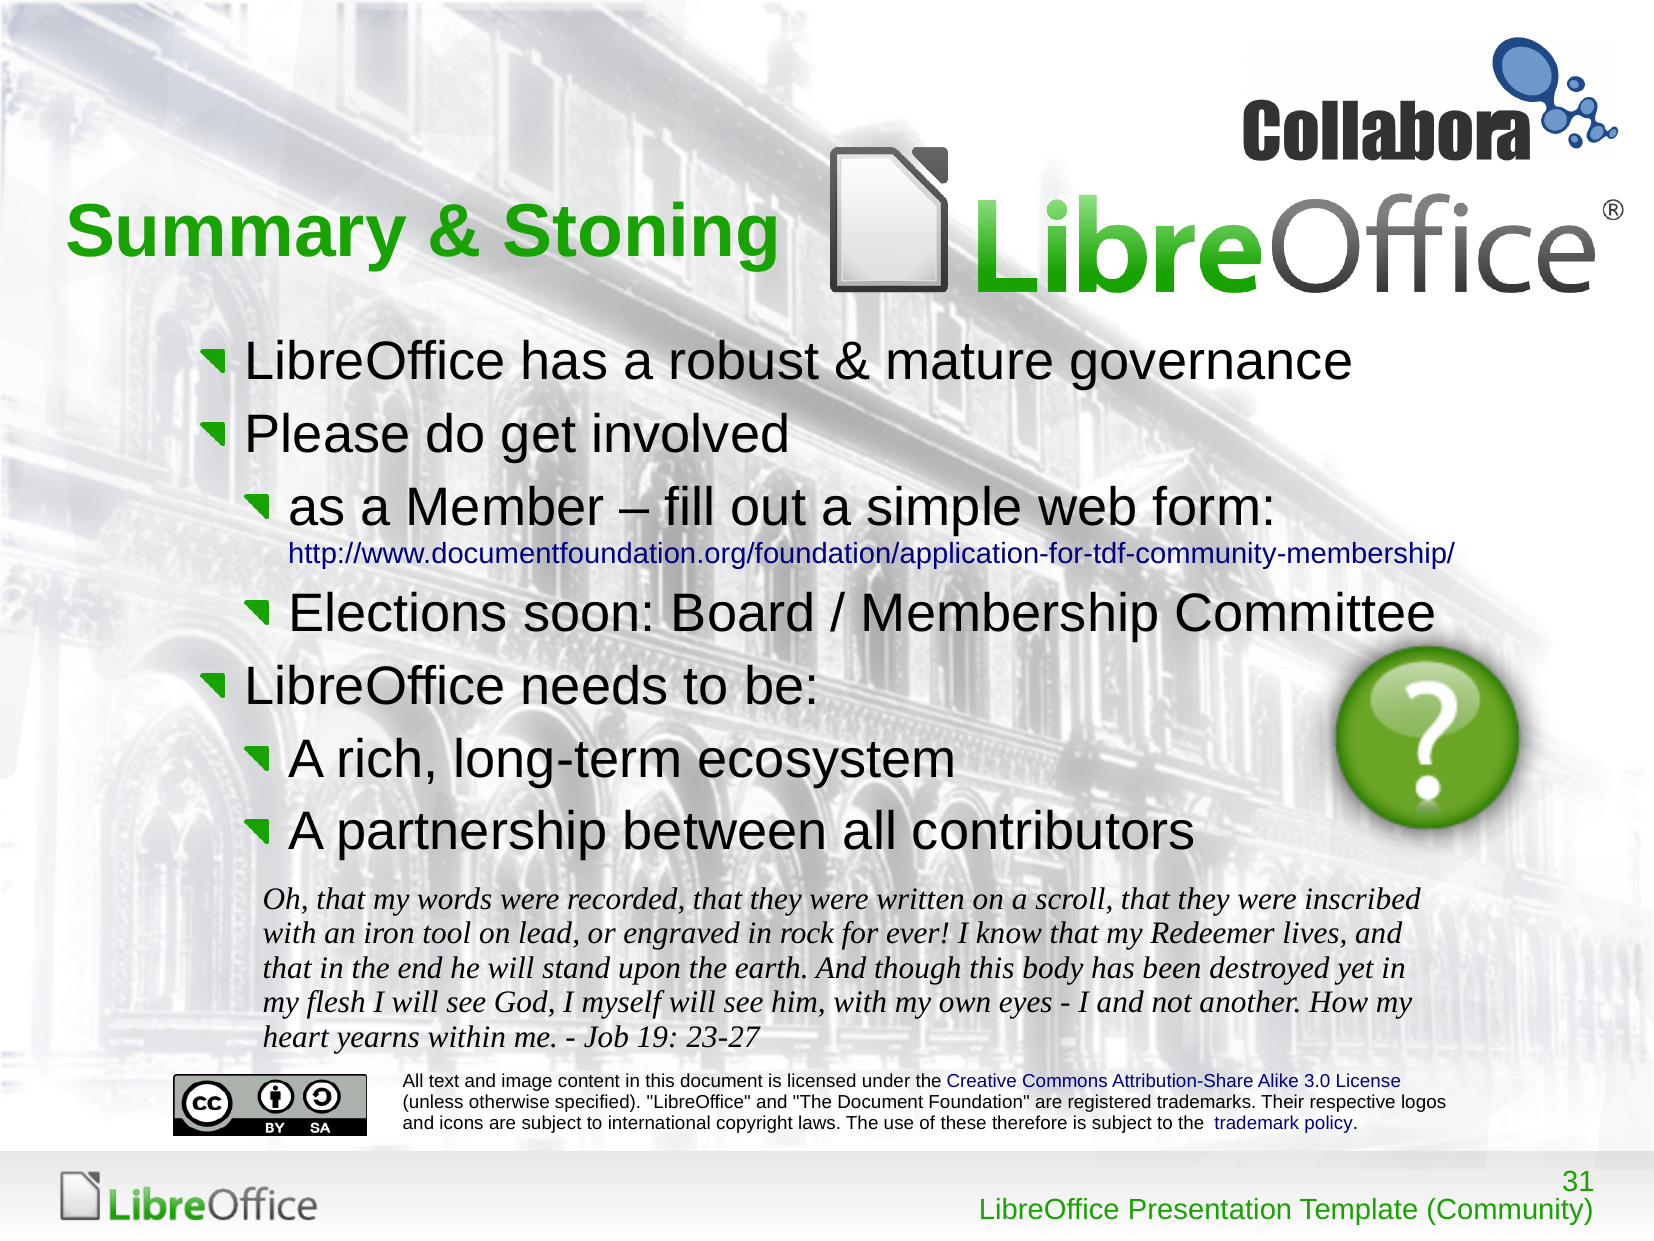

# Summary & Stoning
LibreOffice has a robust & mature governance
Please do get involved
as a Member – fill out a simple web form:http://www.documentfoundation.org/foundation/application-for-tdf-community-membership/
Elections soon: Board / Membership Committee
LibreOffice needs to be:
A rich, long-term ecosystem
A partnership between all contributors
Oh, that my words were recorded, that they were written on a scroll, that they were inscribed with an iron tool on lead, or engraved in rock for ever! I know that my Redeemer lives, and that in the end he will stand upon the earth. And though this body has been destroyed yet in my flesh I will see God, I myself will see him, with my own eyes - I and not another. How my heart yearns within me. - Job 19: 23-27
31
LibreOffice Presentation Template (Community)